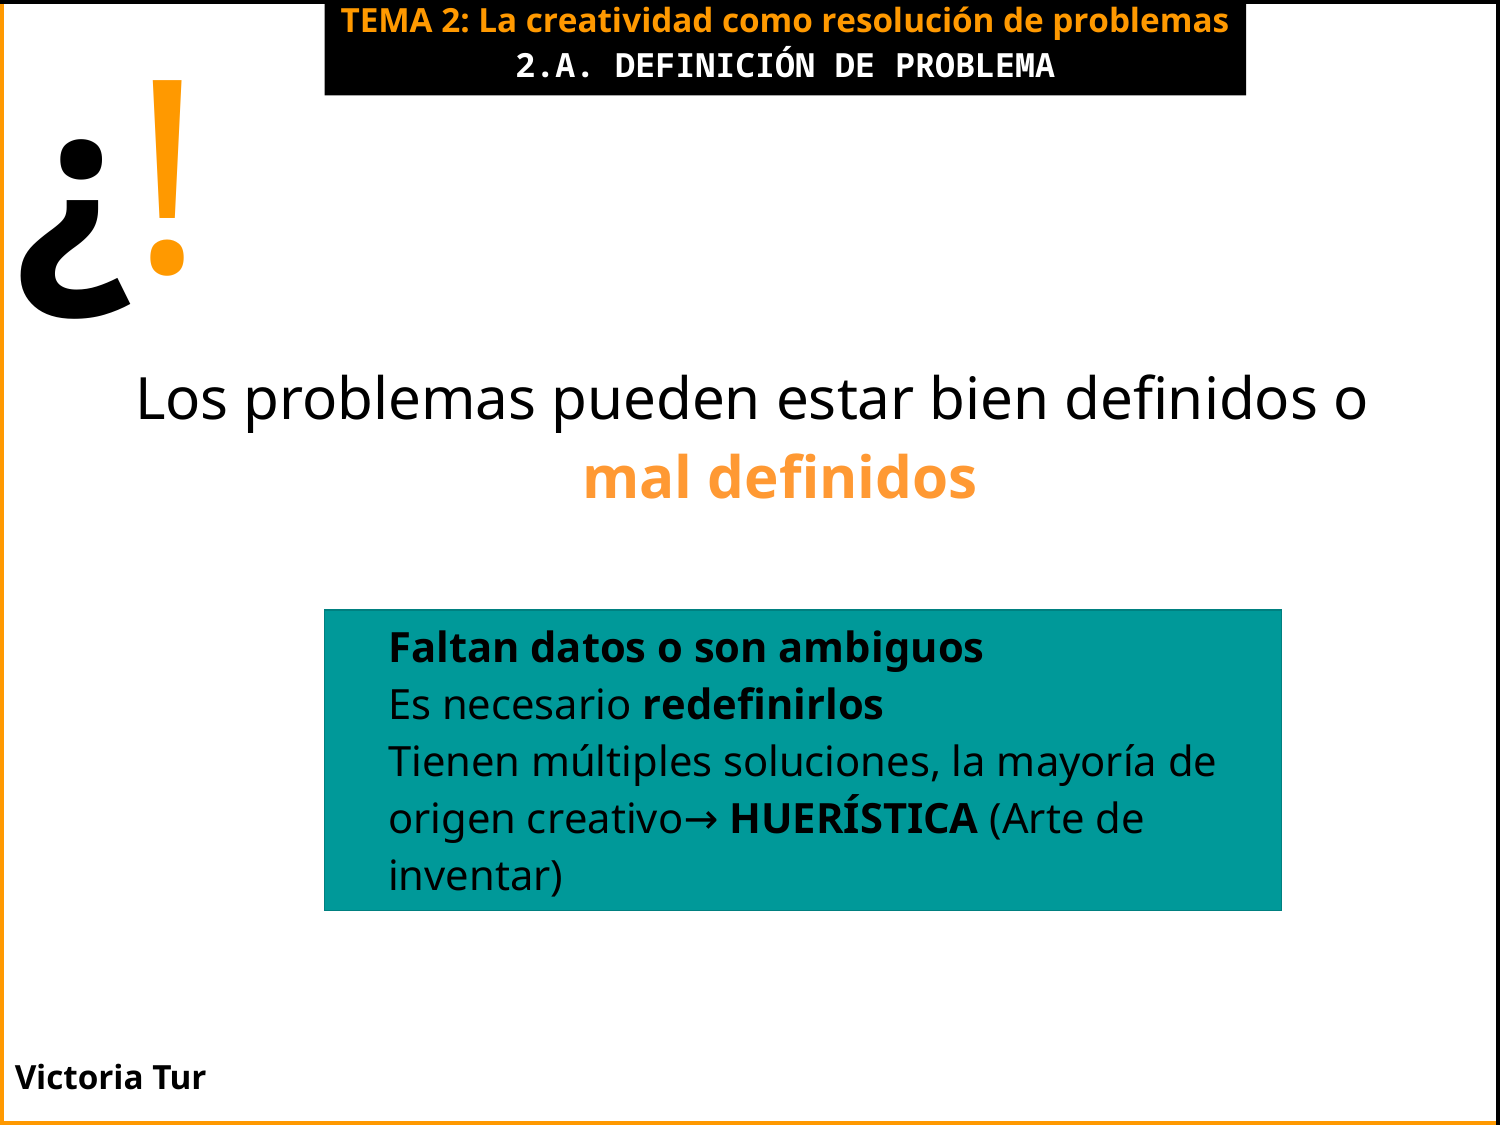

# Los problemas pueden estar bien definidos o mal definidos
Faltan datos o son ambiguos
Es necesario redefinirlos
Tienen múltiples soluciones, la mayoría de origen creativo→ HUERÍSTICA (Arte de inventar)